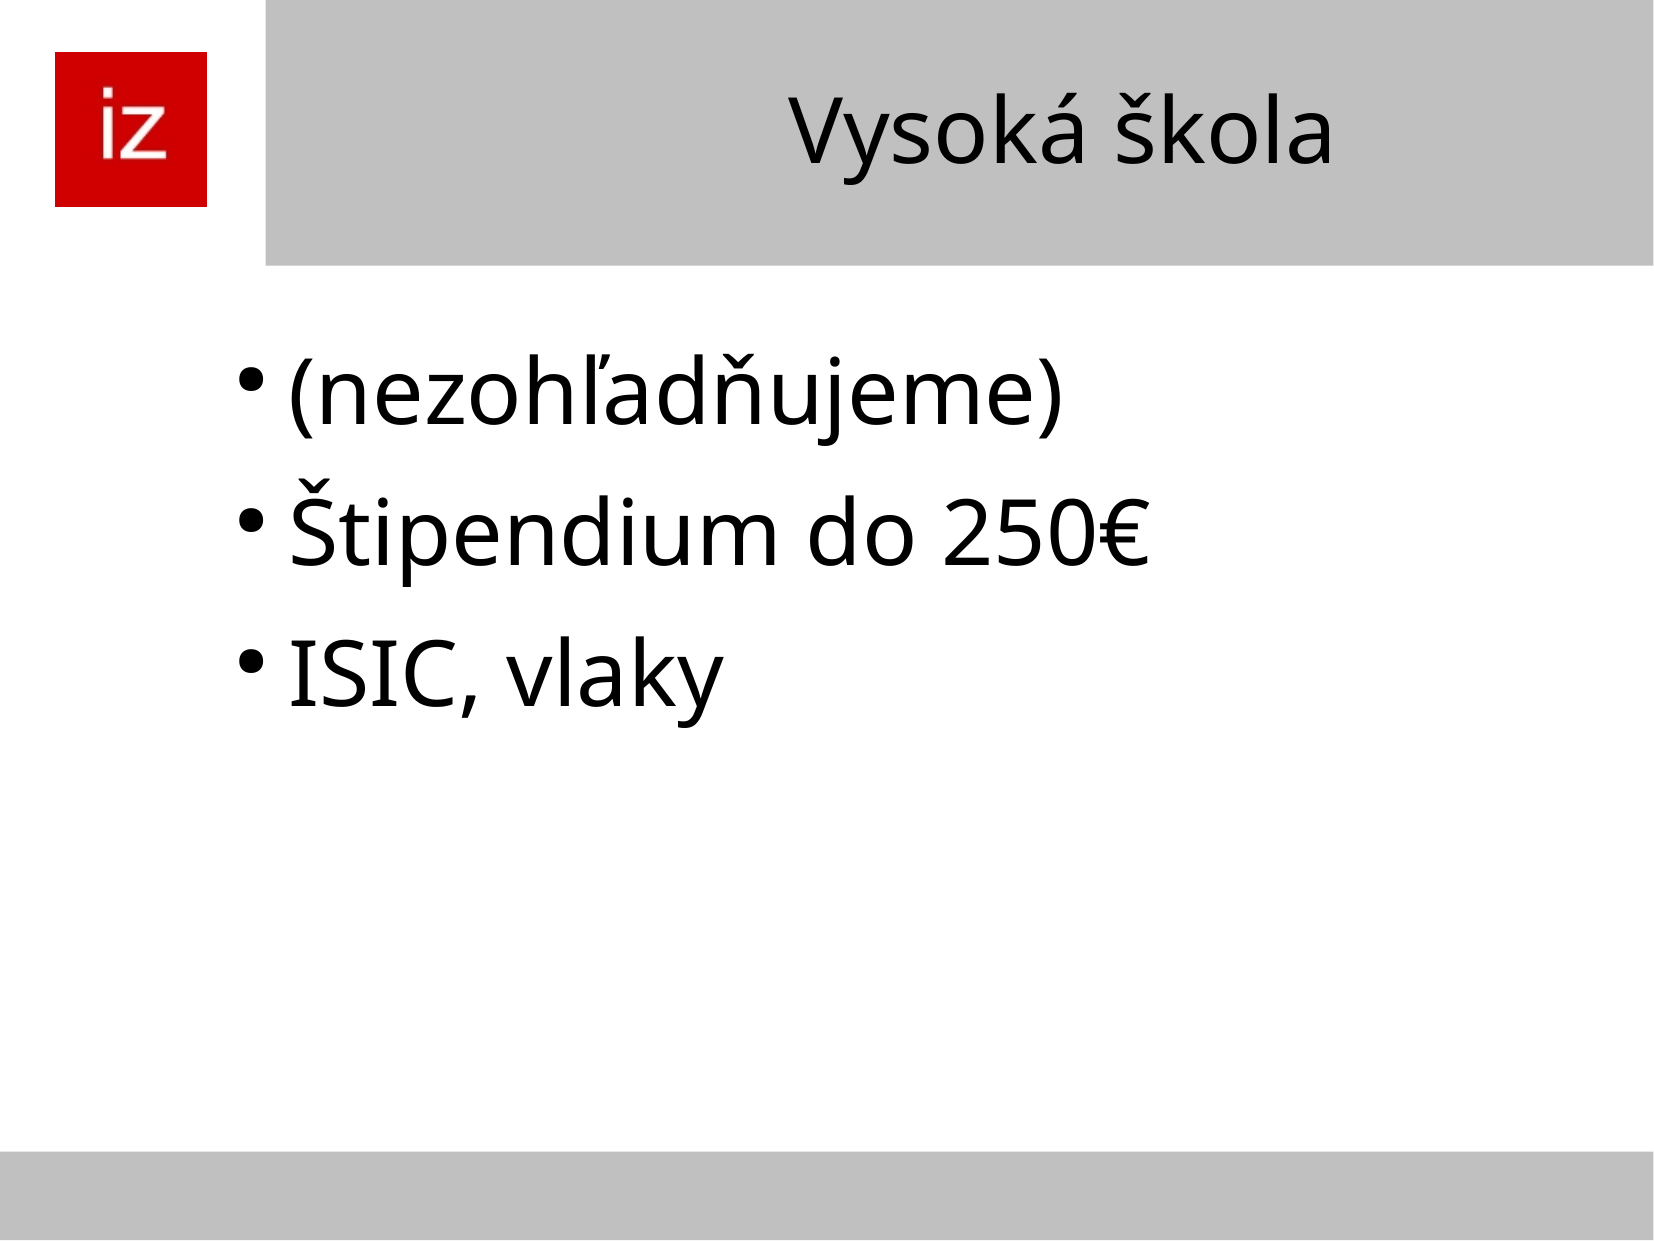

# Vysoká škola
(nezohľadňujeme)
Štipendium do 250€
ISIC, vlaky